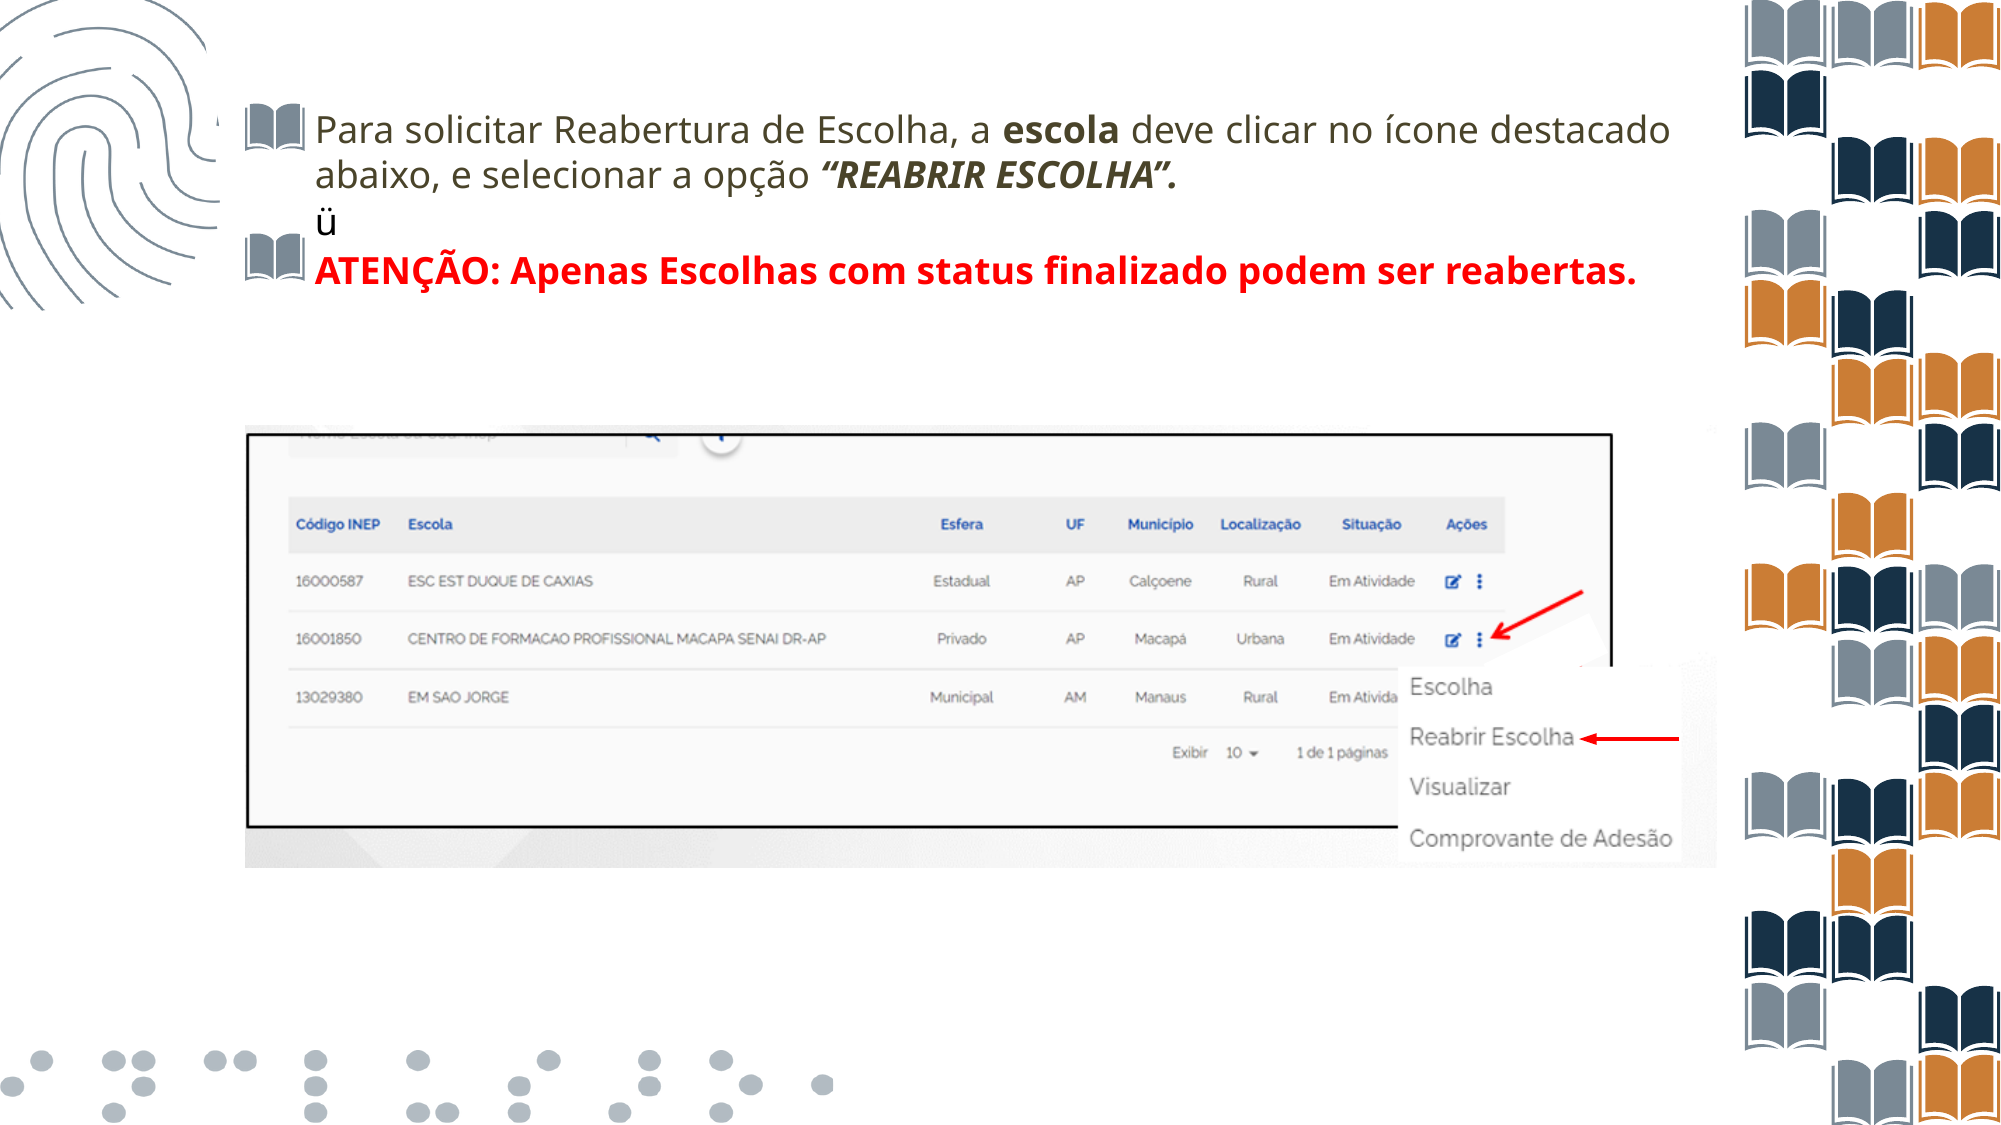

Para solicitar Reabertura de Escolha, a escola deve clicar no ícone destacado abaixo, e selecionar a opção “REABRIR ESCOLHA’’.
ATENÇÃO: Apenas Escolhas com status finalizado podem ser reabertas.